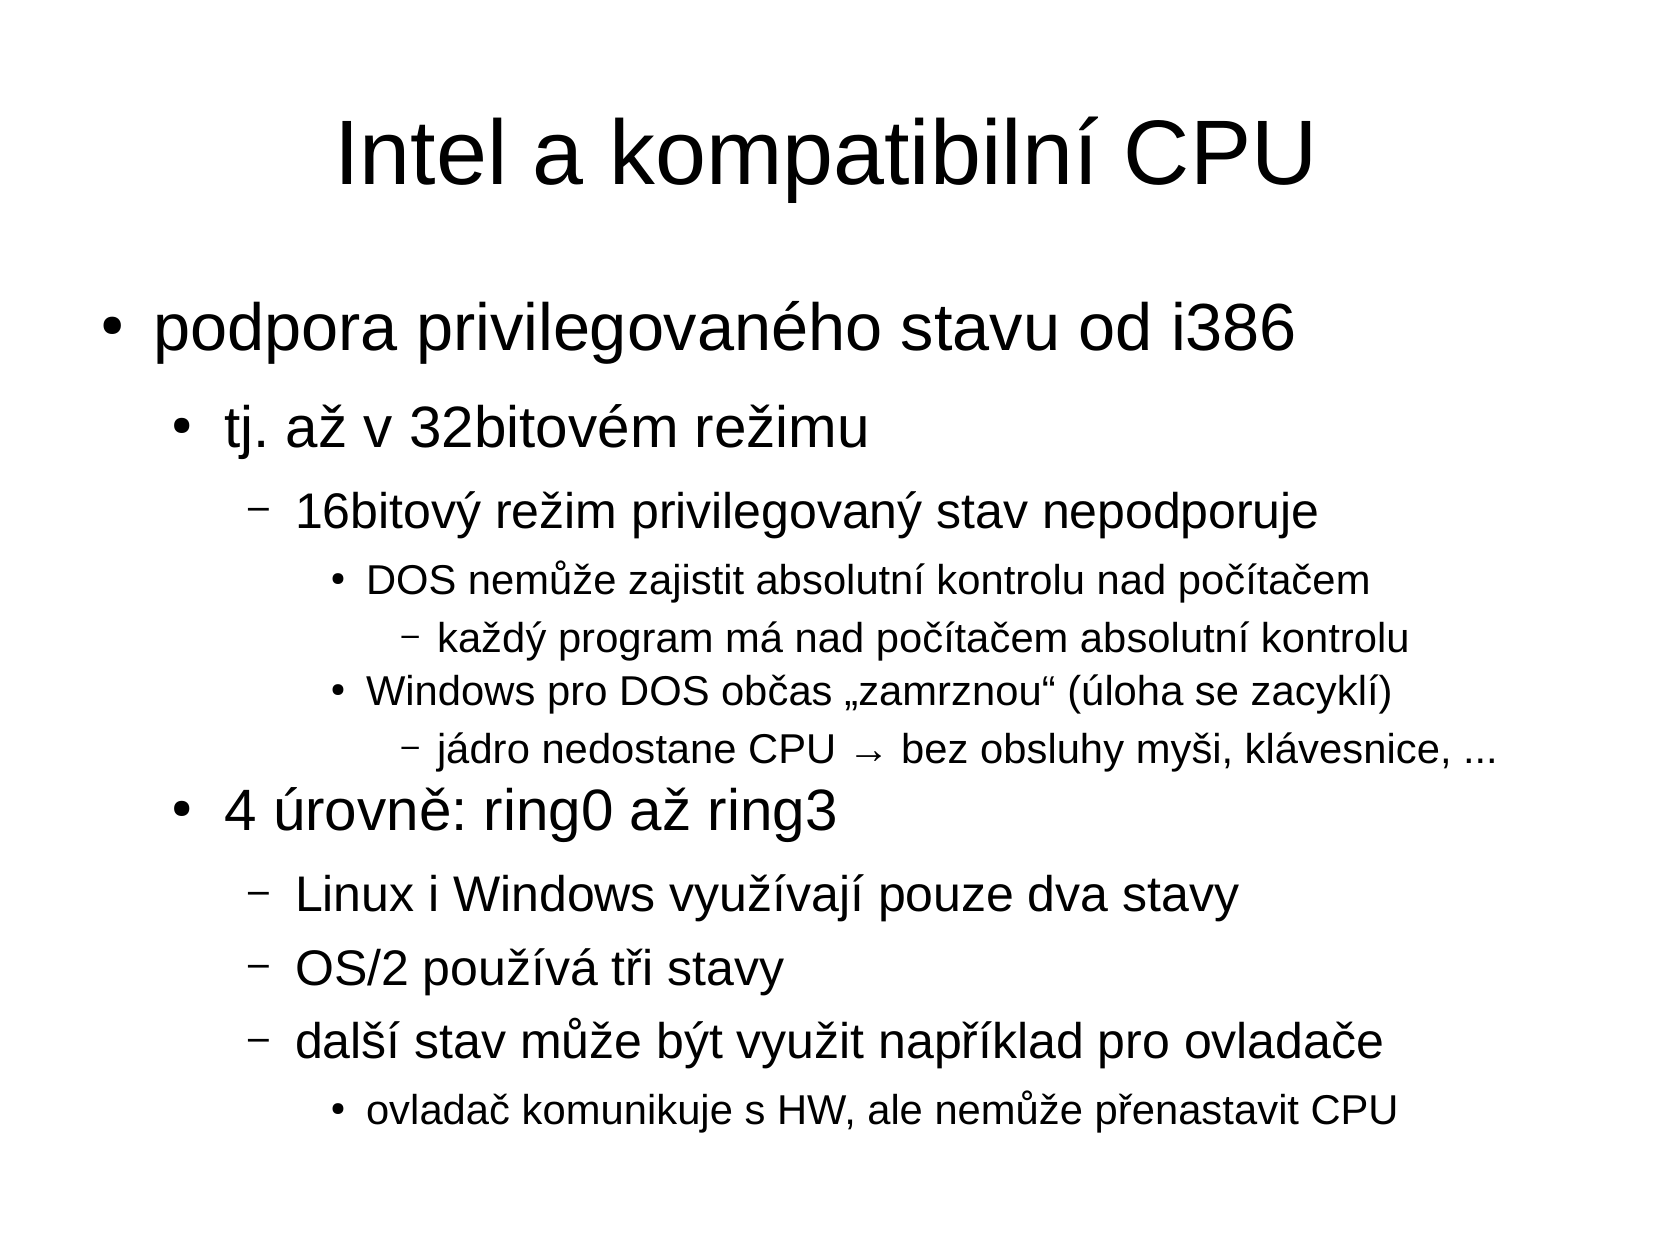

# Intel a kompatibilní CPU
podpora privilegovaného stavu od i386
tj. až v 32bitovém režimu
16bitový režim privilegovaný stav nepodporuje
DOS nemůže zajistit absolutní kontrolu nad počítačem
každý program má nad počítačem absolutní kontrolu
Windows pro DOS občas „zamrznou“ (úloha se zacyklí)
jádro nedostane CPU → bez obsluhy myši, klávesnice, ...
4 úrovně: ring0 až ring3
Linux i Windows využívají pouze dva stavy
OS/2 používá tři stavy
další stav může být využit například pro ovladače
ovladač komunikuje s HW, ale nemůže přenastavit CPU